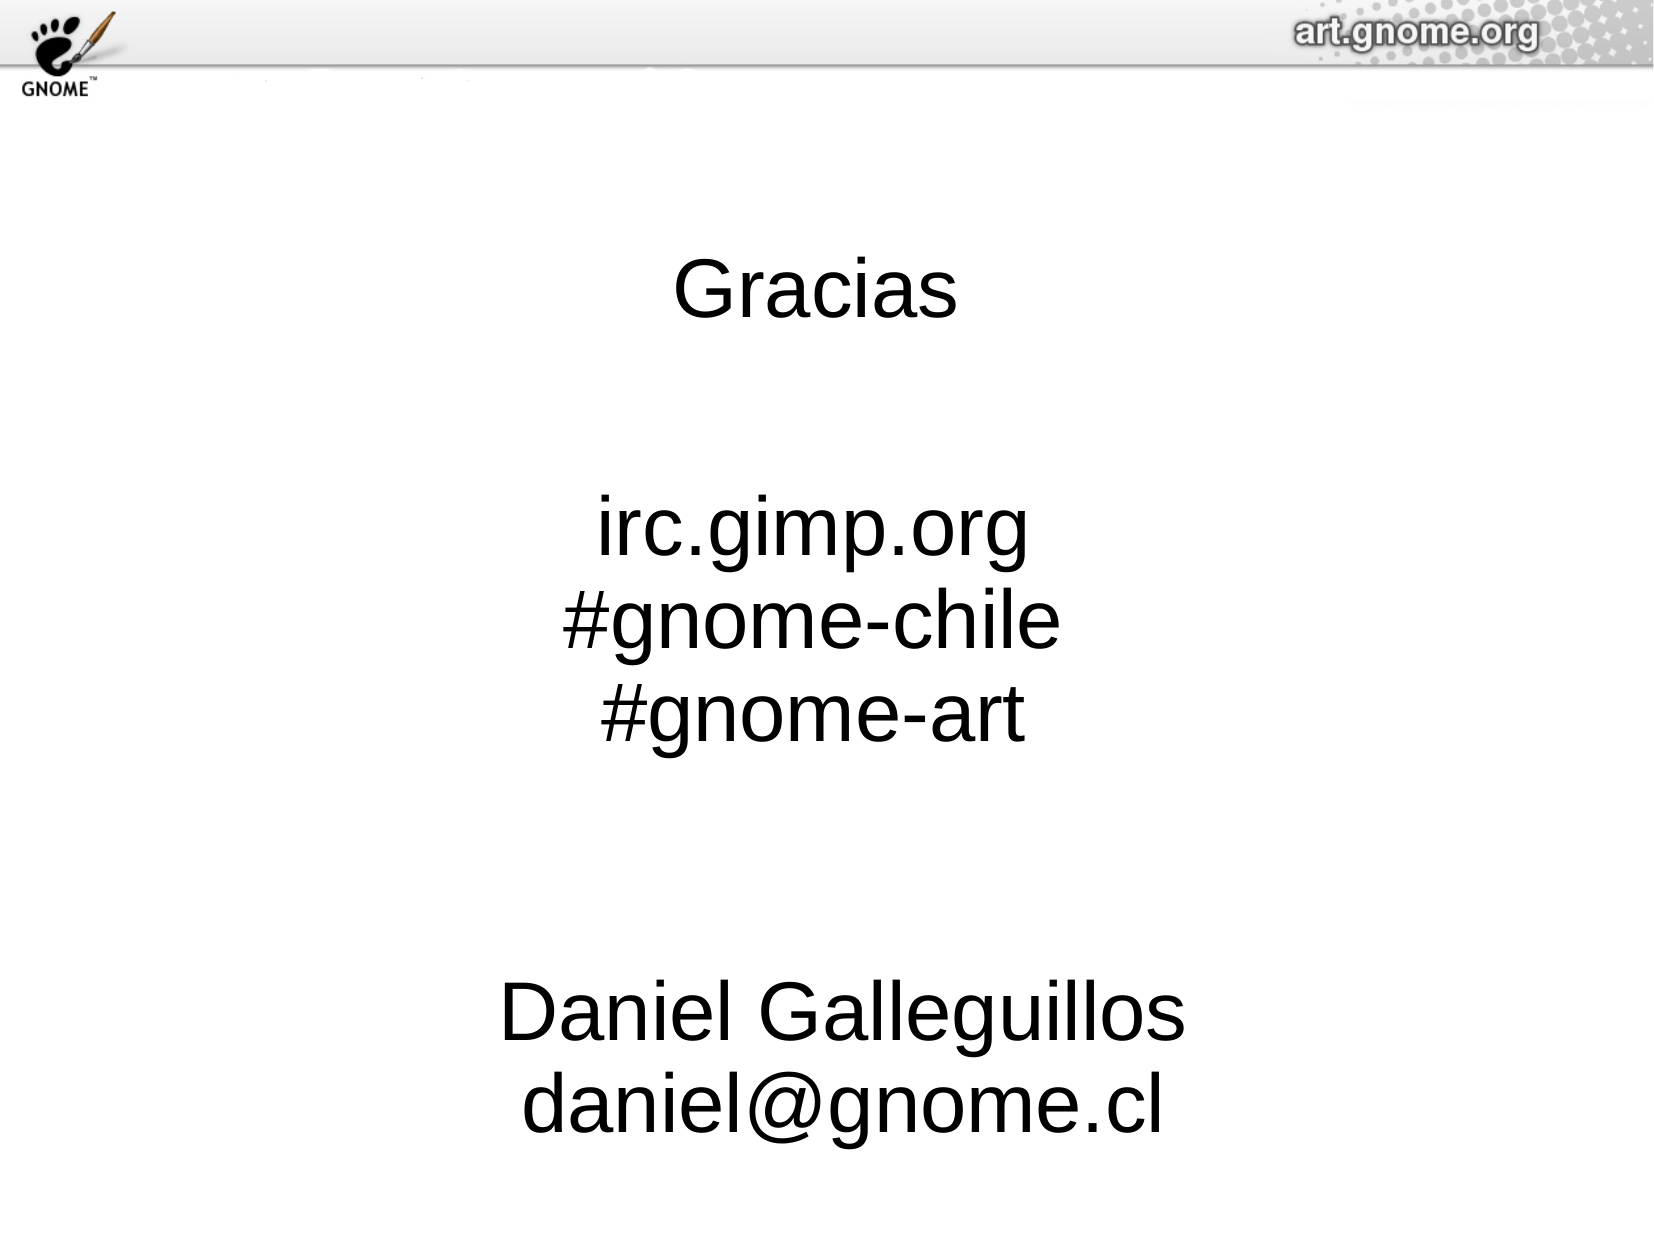

Gracias
irc.gimp.org
#gnome-chile
#gnome-art
Daniel Galleguillos
daniel@gnome.cl